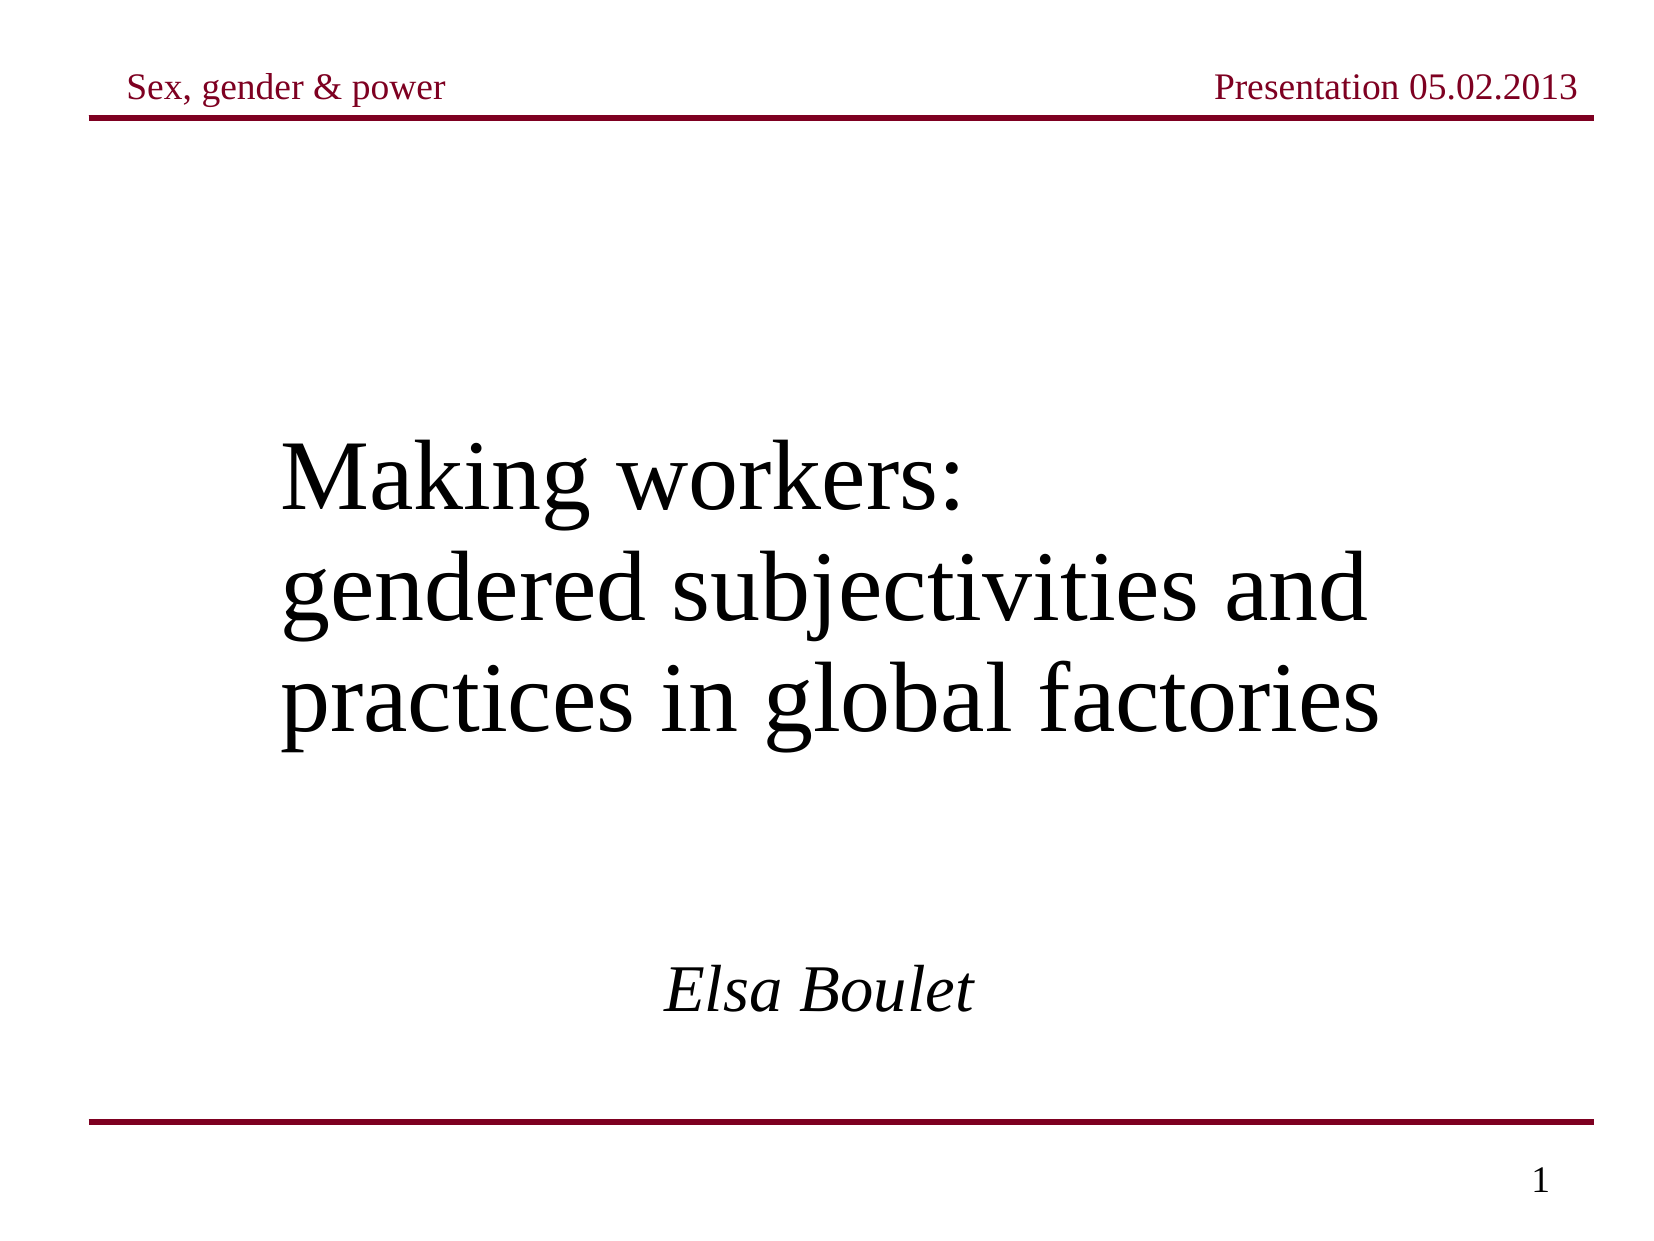

Sex, gender & power Presentation 05.02.2013
Making workers:
gendered subjectivities and practices in global factories
Elsa Boulet